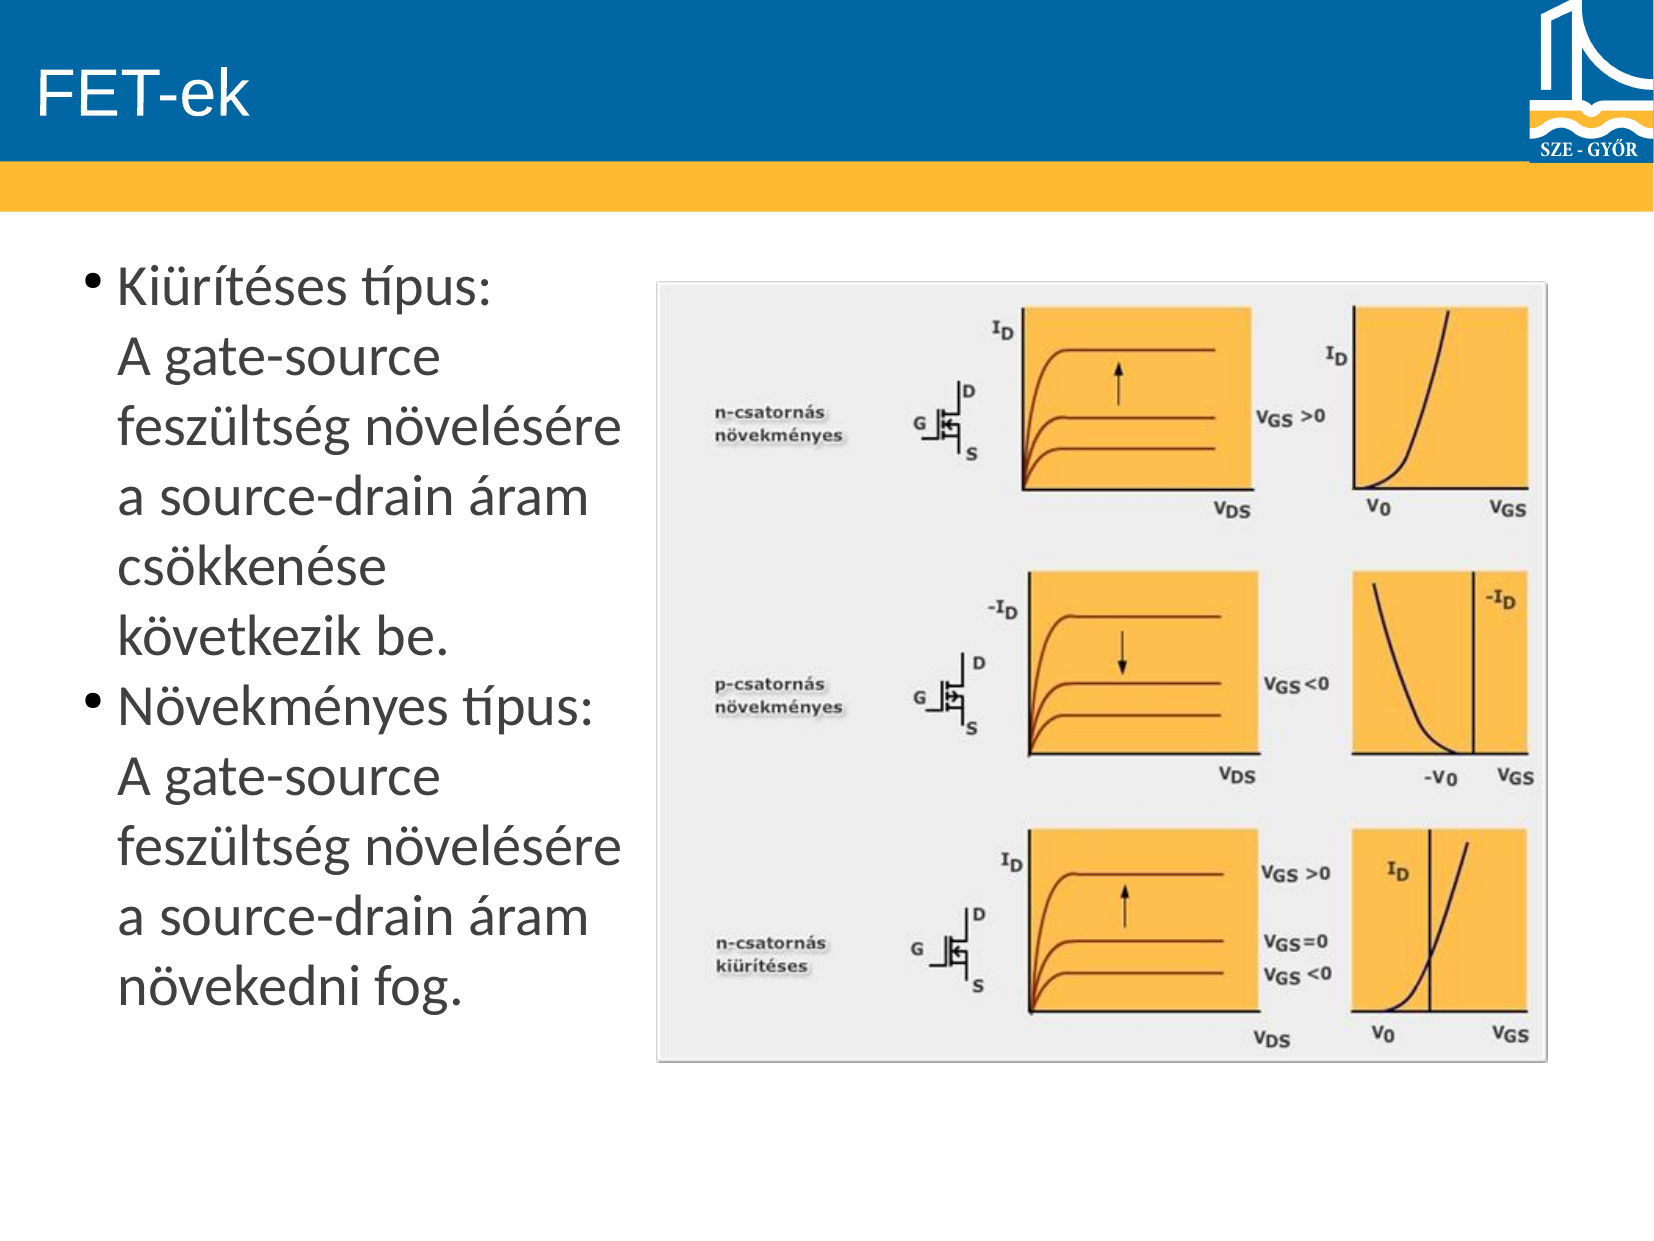

FET-ek
Kiürítéses típus:
A gate-source feszültség növelésére a source-drain áram csökkenése következik be.
Növekményes típus:
A gate-source feszültség növelésére a source-drain áram növekedni fog.